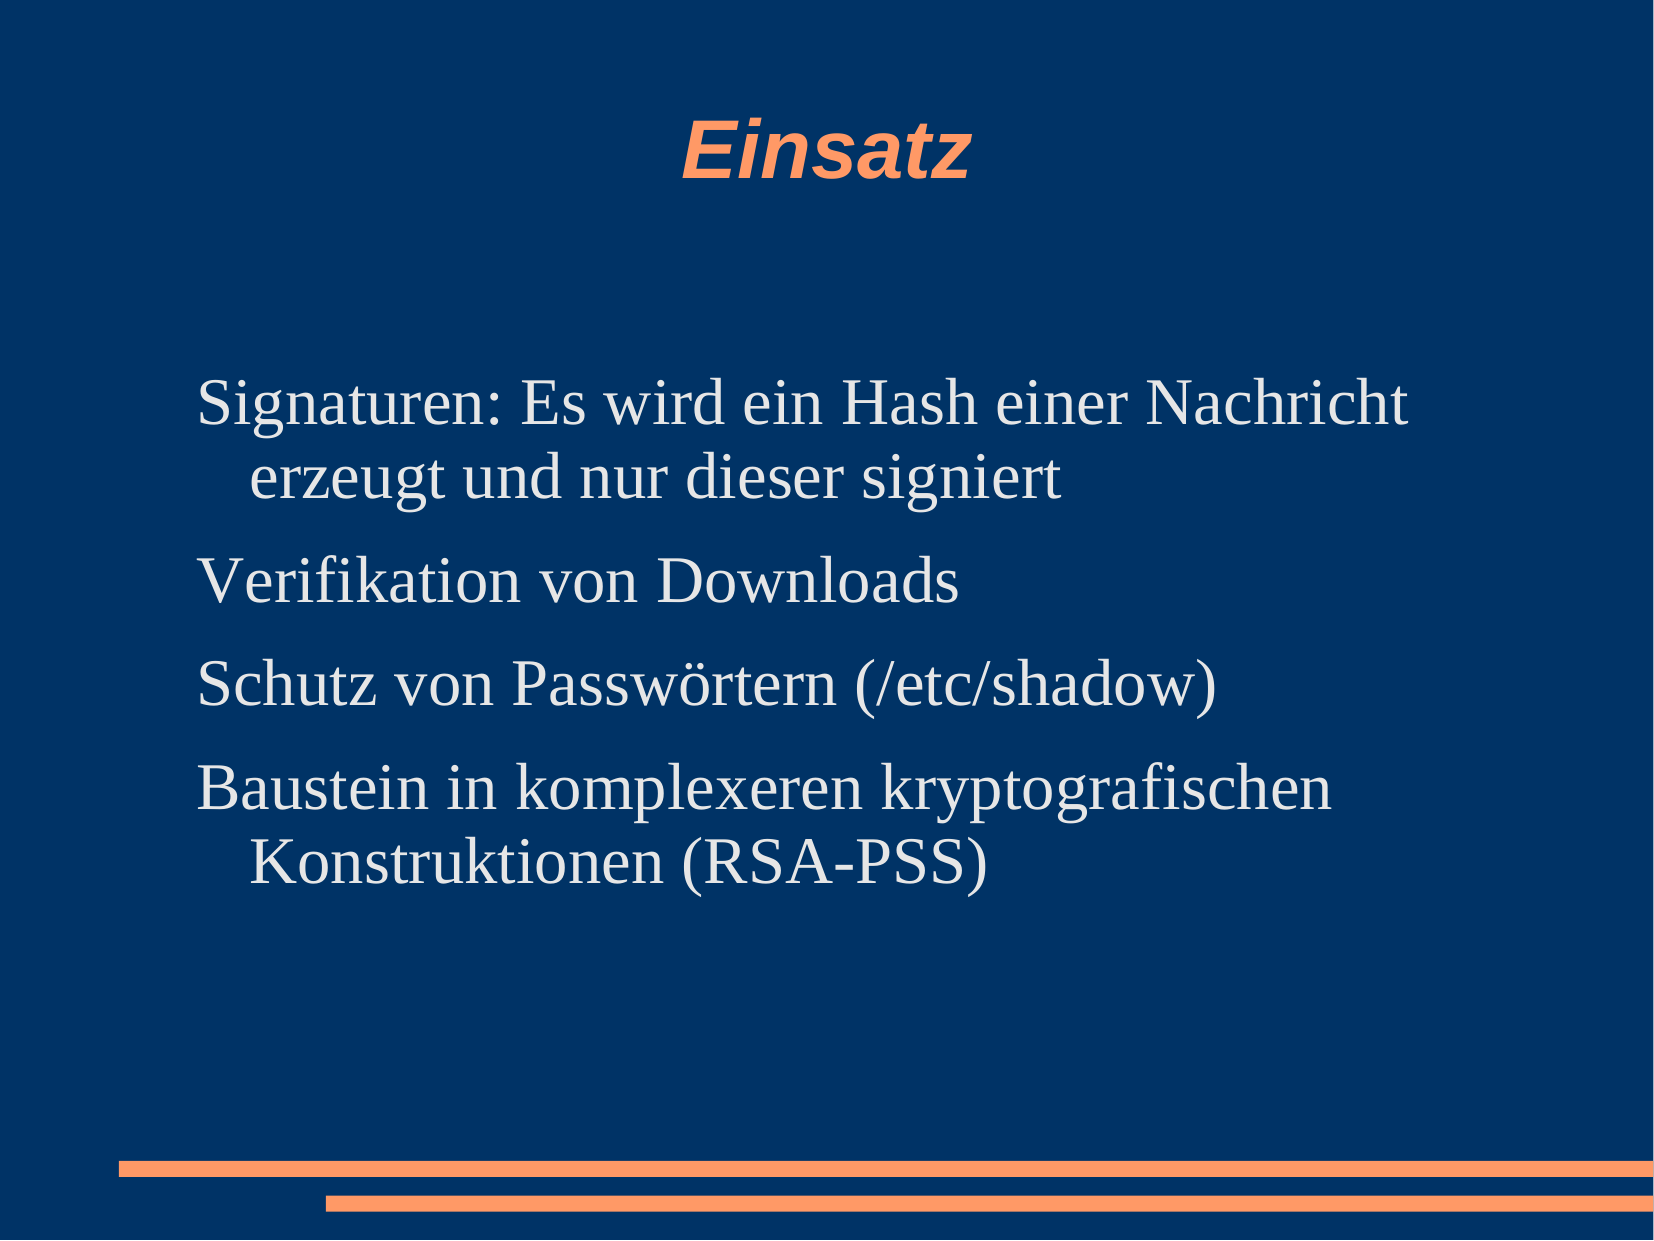

# Einsatz
Signaturen: Es wird ein Hash einer Nachricht erzeugt und nur dieser signiert
Verifikation von Downloads
Schutz von Passwörtern (/etc/shadow)
Baustein in komplexeren kryptografischen Konstruktionen (RSA-PSS)